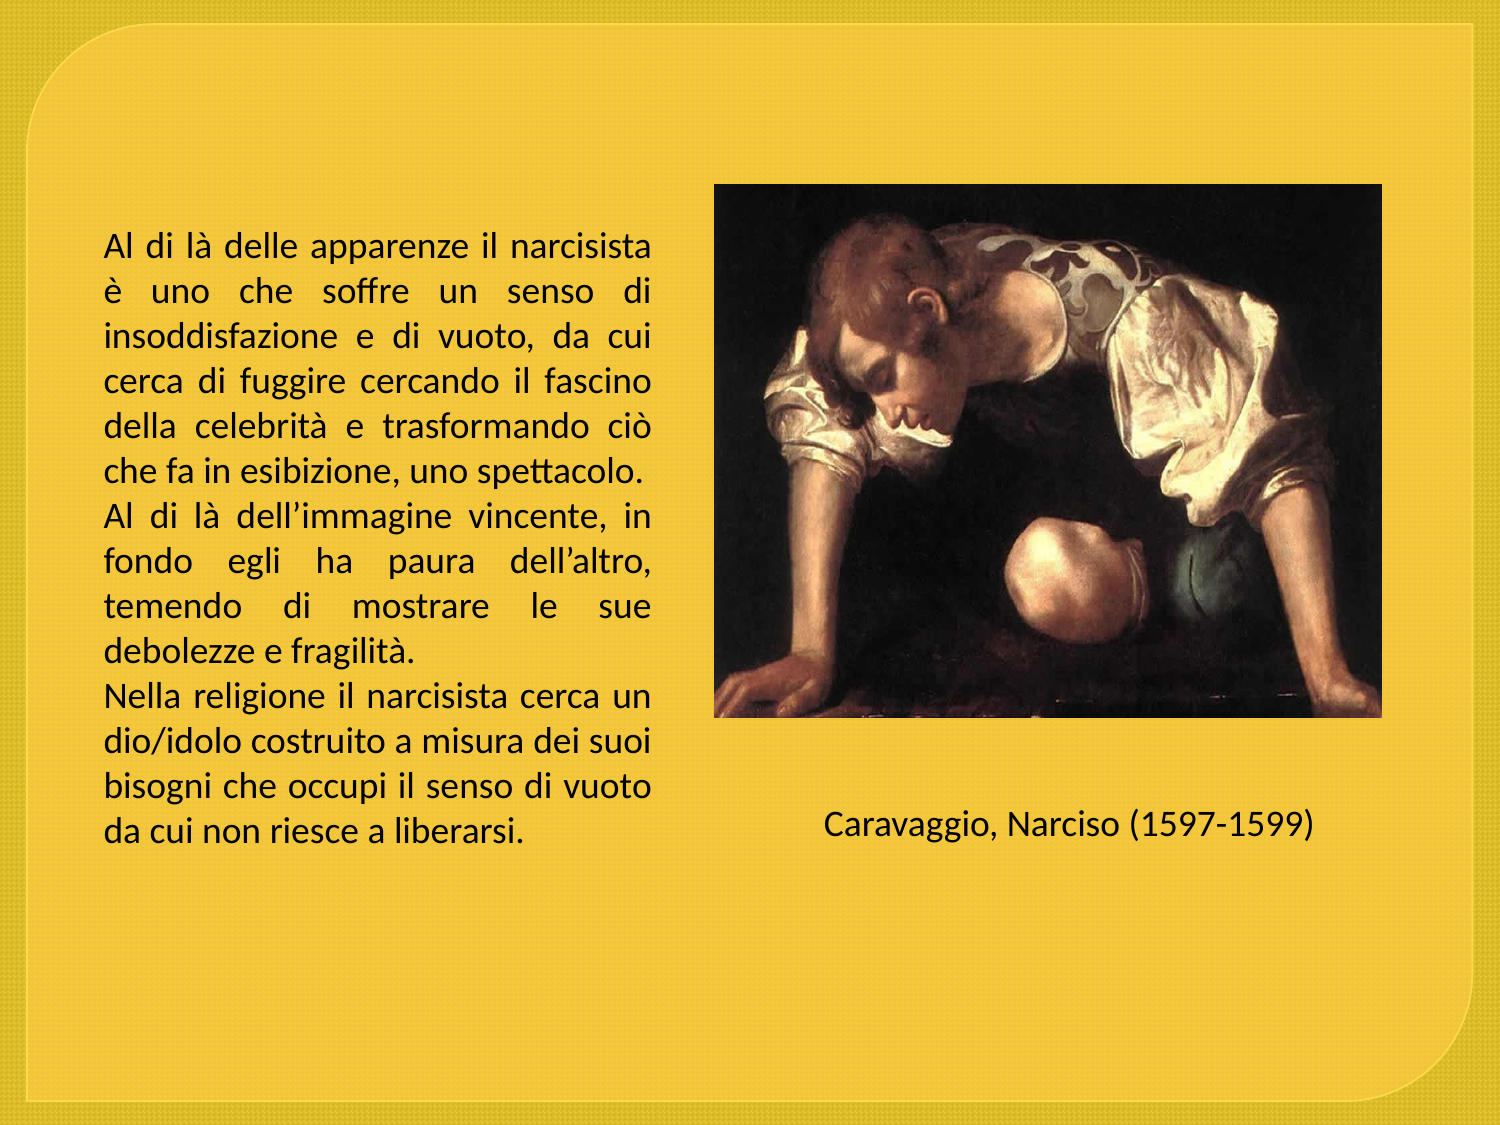

Al di là delle apparenze il narcisista è uno che soffre un senso di insoddisfazione e di vuoto, da cui cerca di fuggire cercando il fascino della celebrità e trasformando ciò che fa in esibizione, uno spettacolo.
Al di là dell’immagine vincente, in fondo egli ha paura dell’altro, temendo di mostrare le sue debolezze e fragilità.
Nella religione il narcisista cerca un dio/idolo costruito a misura dei suoi bisogni che occupi il senso di vuoto da cui non riesce a liberarsi.
Caravaggio, Narciso (1597-1599)